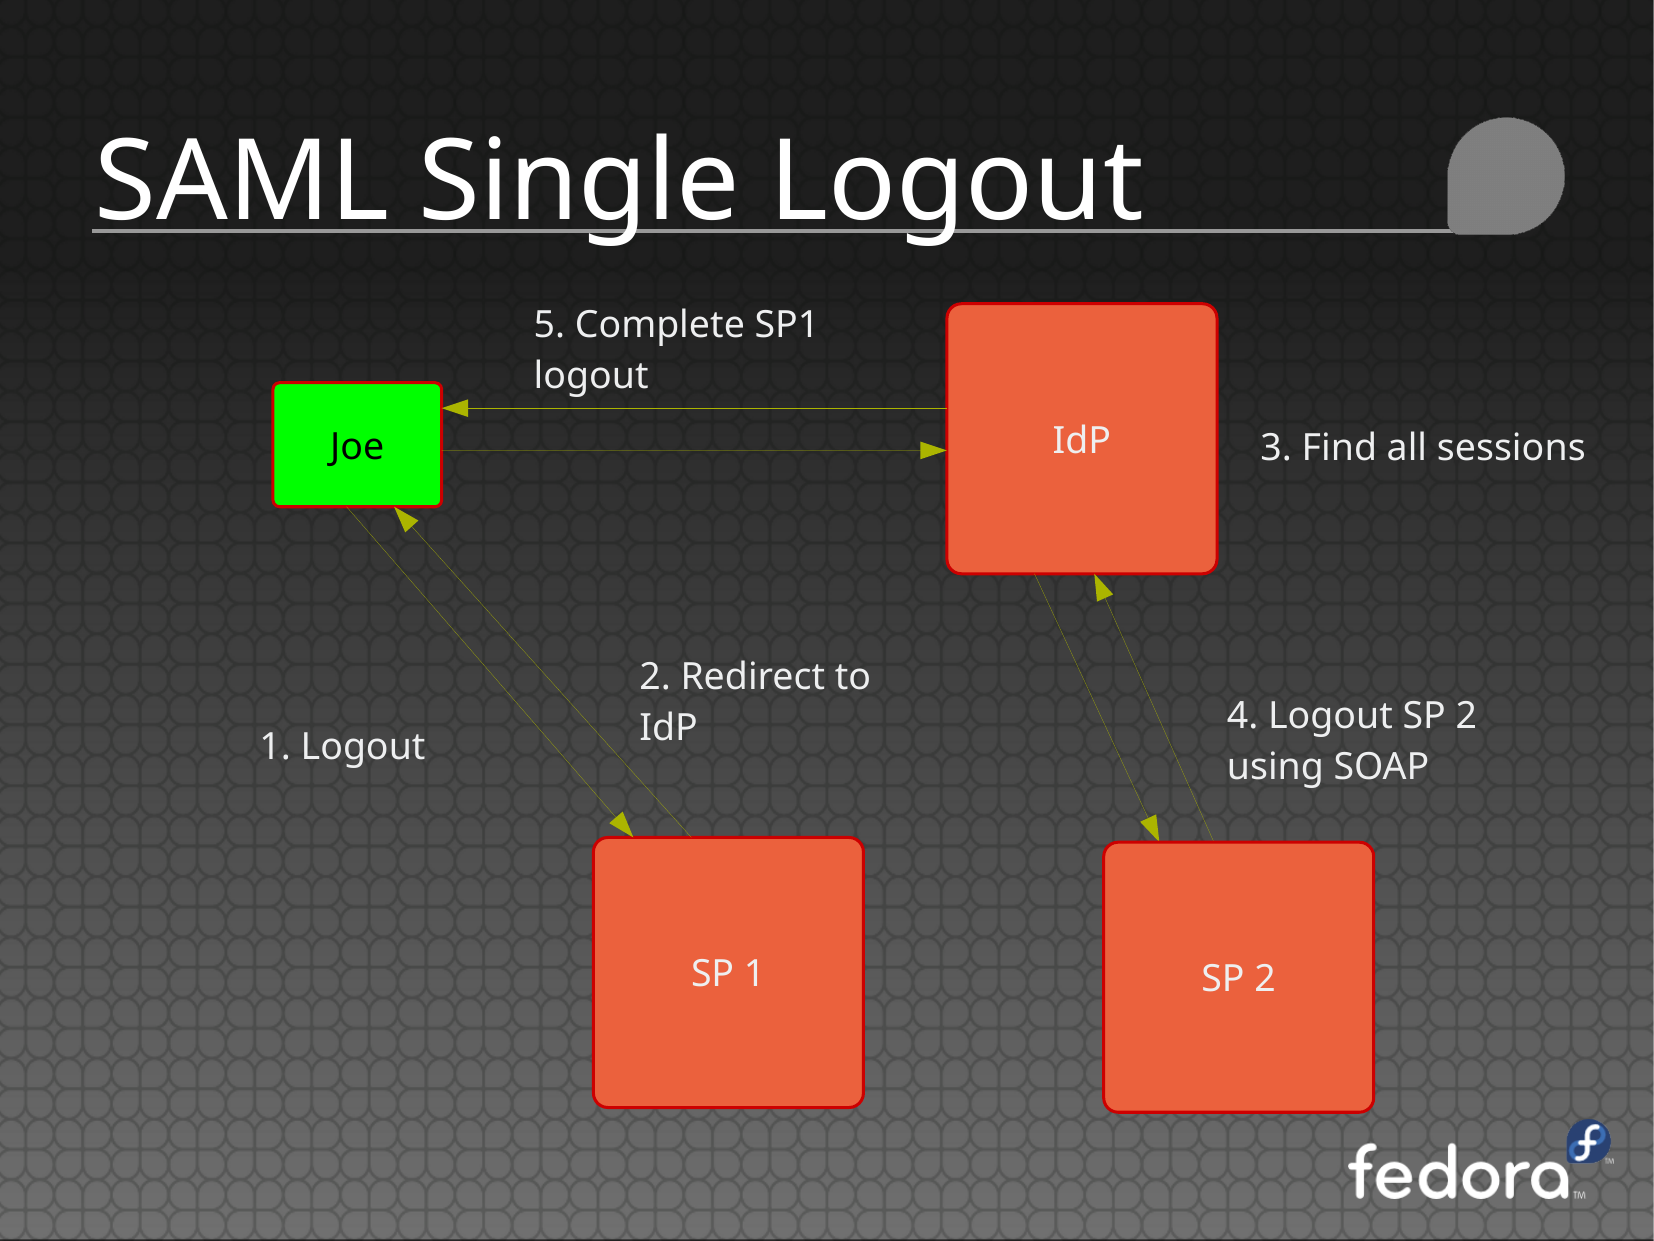

# SAML Single Logout
5. Complete SP1 logout
IdP
Joe
3. Find all sessions
2. Redirect to IdP
4. Logout SP 2 using SOAP
1. Logout
SP 1
SP 2